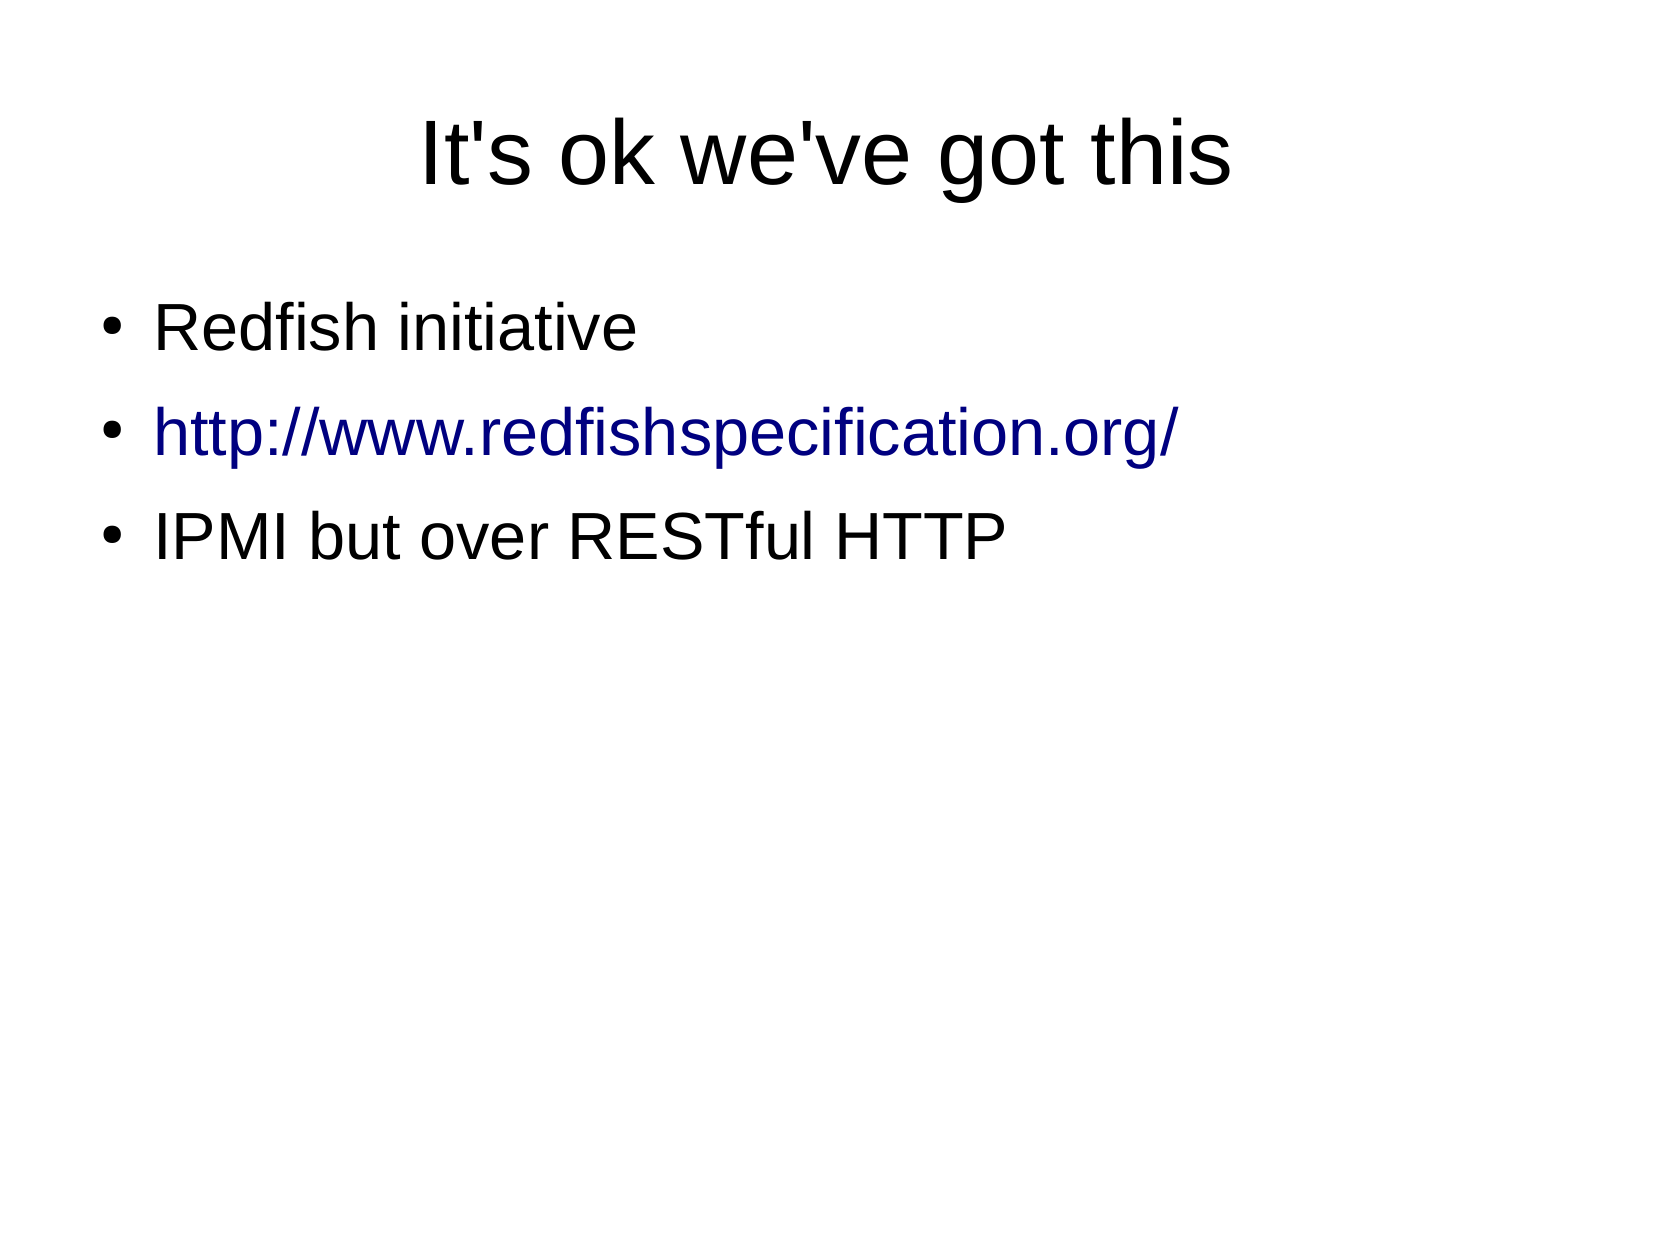

# It's ok we've got this
Redfish initiative
http://www.redfishspecification.org/
IPMI but over RESTful HTTP